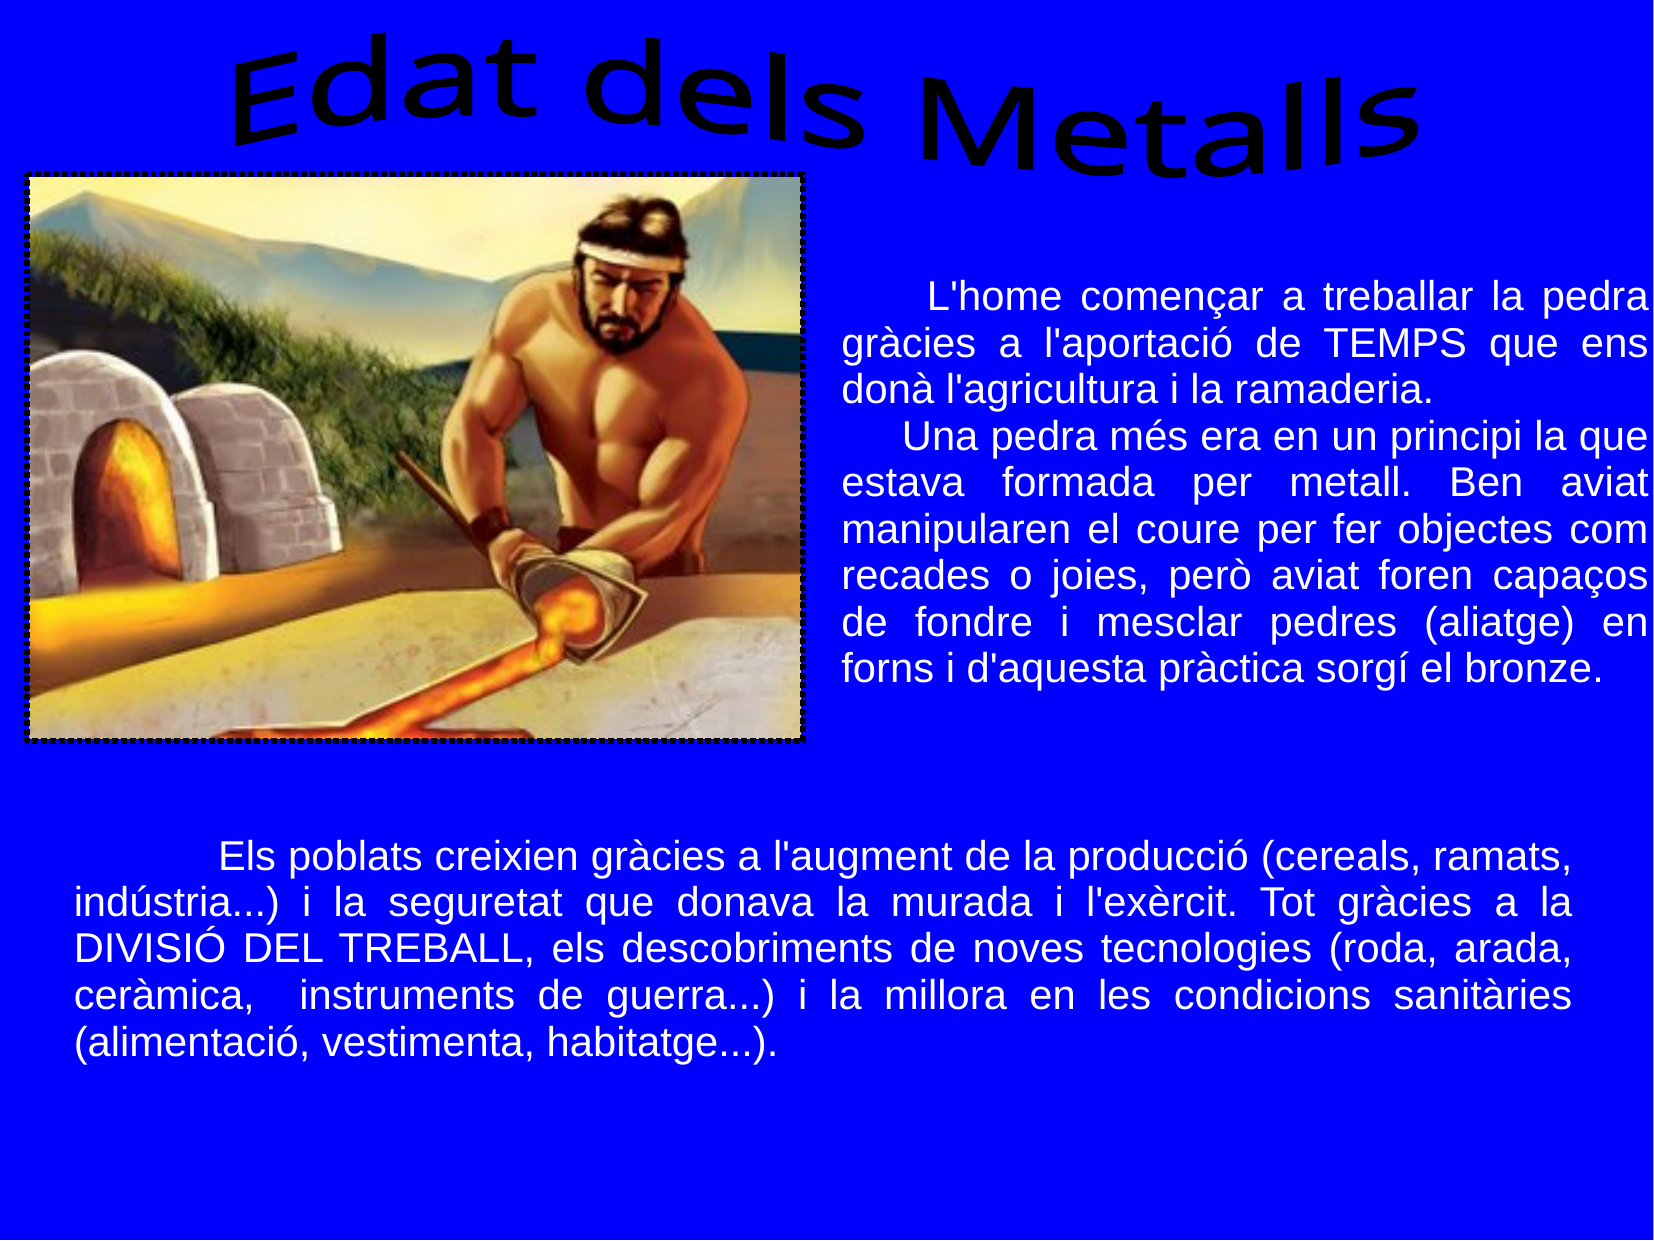

Edat dels Metalls
 L'home començar a treballar la pedra gràcies a l'aportació de TEMPS que ens donà l'agricultura i la ramaderia.
 Una pedra més era en un principi la que estava formada per metall. Ben aviat manipularen el coure per fer objectes com recades o joies, però aviat foren capaços de fondre i mesclar pedres (aliatge) en forns i d'aquesta pràctica sorgí el bronze.
 Els poblats creixien gràcies a l'augment de la producció (cereals, ramats, indústria...) i la seguretat que donava la murada i l'exèrcit. Tot gràcies a la DIVISIÓ DEL TREBALL, els descobriments de noves tecnologies (roda, arada, ceràmica, instruments de guerra...) i la millora en les condicions sanitàries (alimentació, vestimenta, habitatge...).